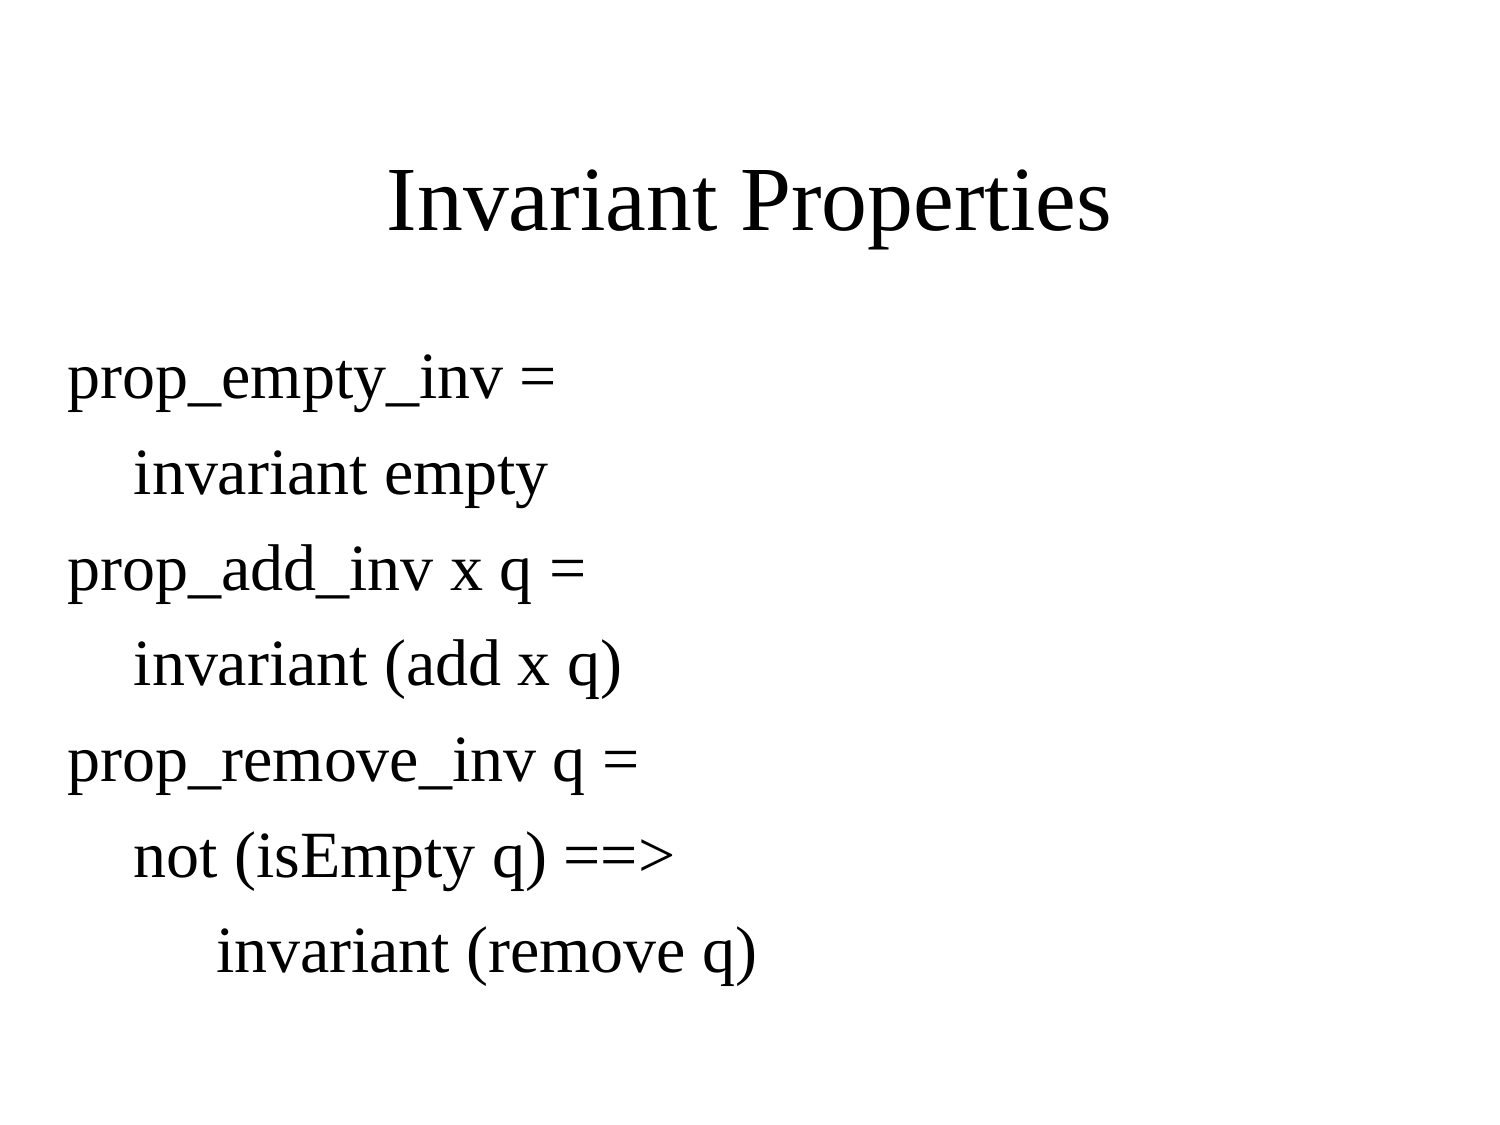

# Invariant Properties
prop_empty_inv =
 invariant empty
prop_add_inv x q =
 invariant (add x q)
prop_remove_inv q =
 not (isEmpty q) ==>
 	invariant (remove q)